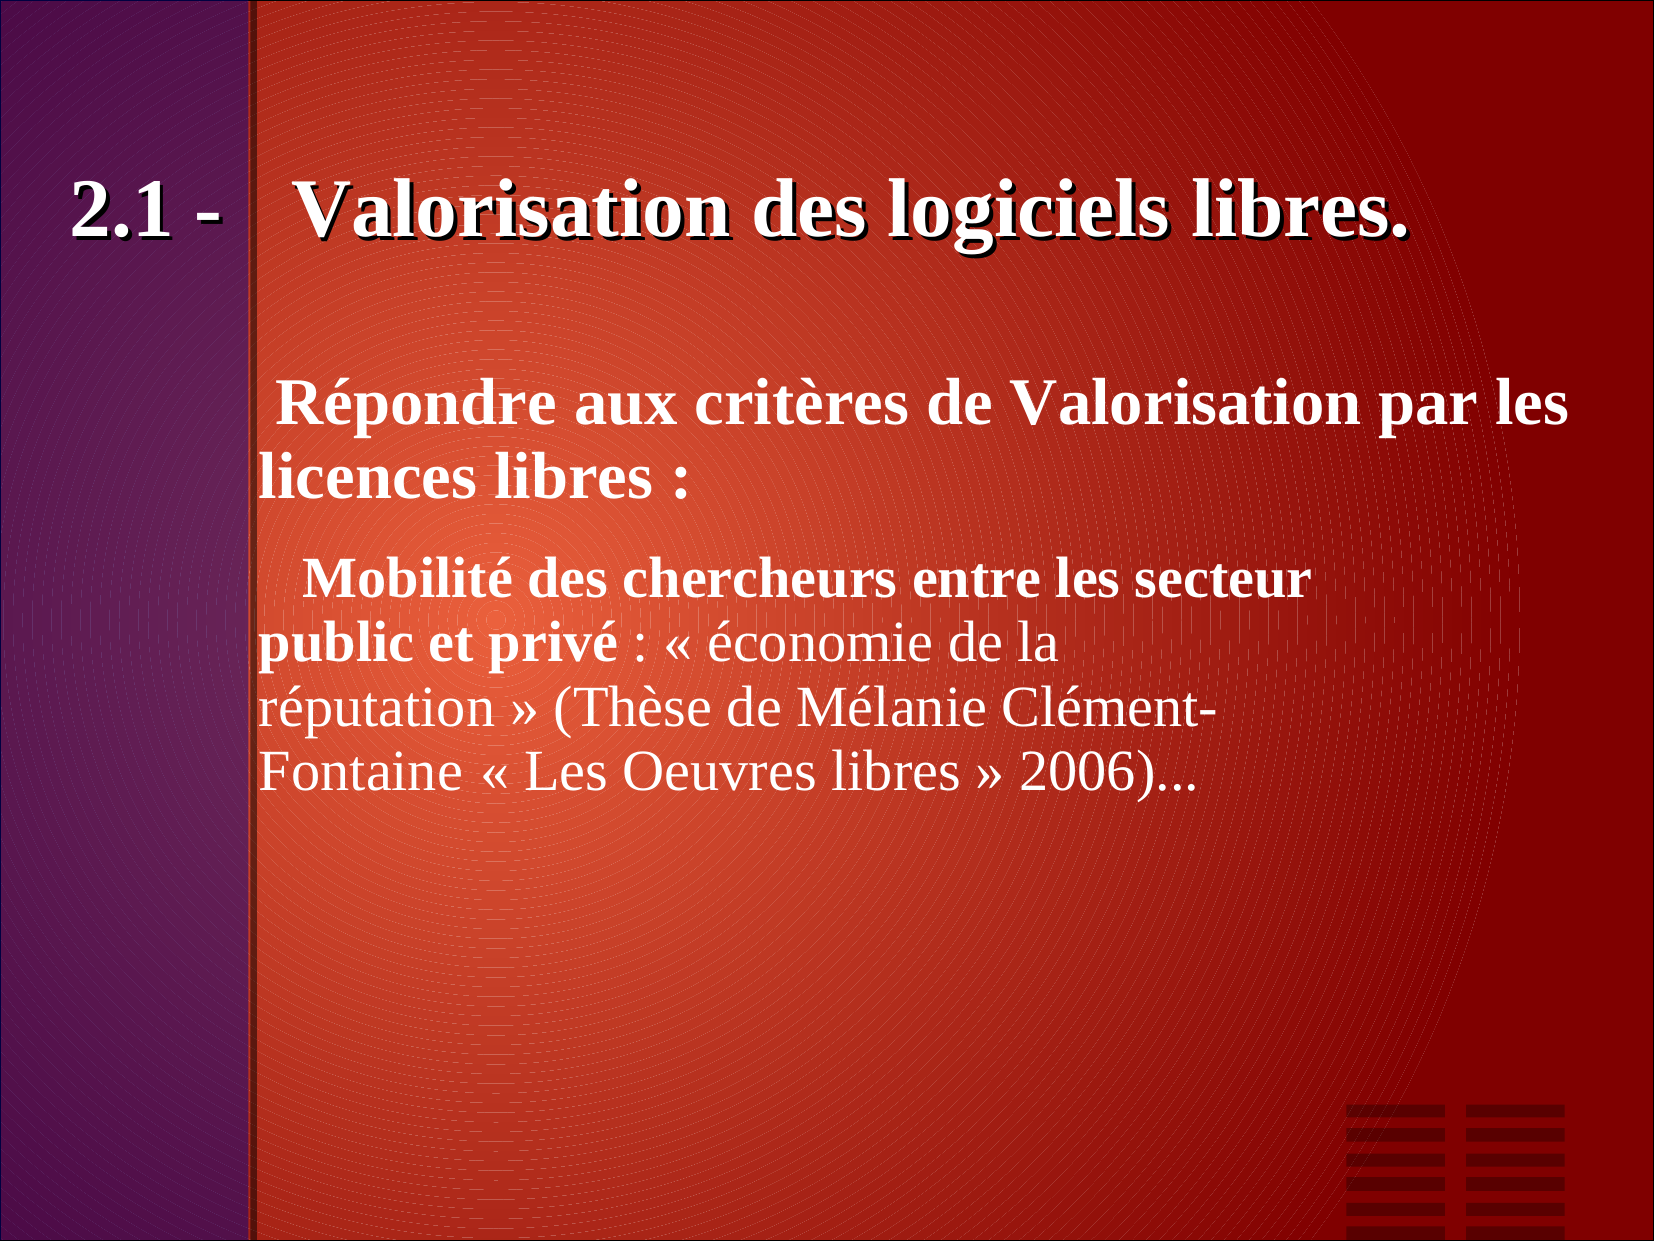

# 2.1 - 	Valorisation des logiciels libres.
 Répondre aux critères de Valorisation par les licences libres :
 Mobilité des chercheurs entre les secteur 			public et privé : « économie de la 						réputation » (Thèse de Mélanie Clément-					Fontaine 	« Les Oeuvres libres » 2006)...